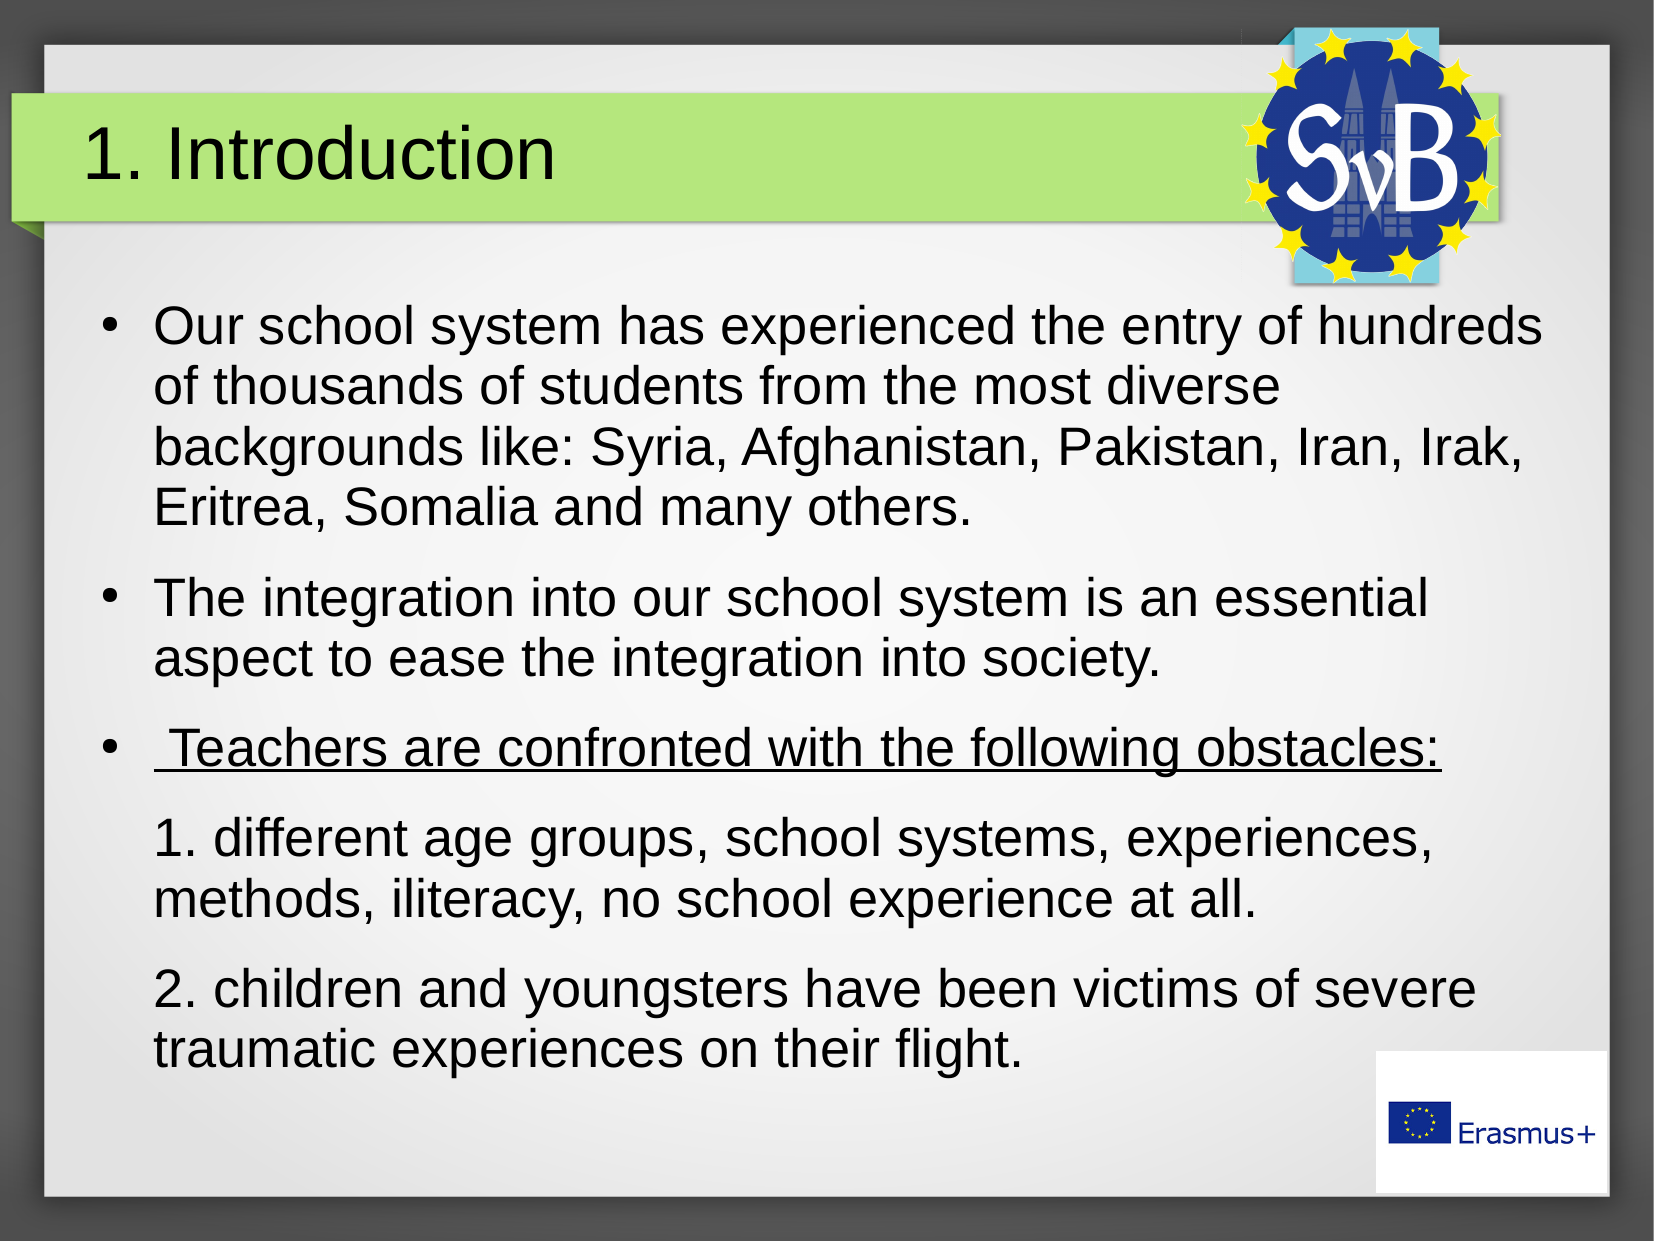

# 1. Introduction
Our school system has experienced the entry of hundreds of thousands of students from the most diverse backgrounds like: Syria, Afghanistan, Pakistan, Iran, Irak, Eritrea, Somalia and many others.
The integration into our school system is an essential aspect to ease the integration into society.
 Teachers are confronted with the following obstacles:
1. different age groups, school systems, experiences, methods, iliteracy, no school experience at all.
2. children and youngsters have been victims of severe traumatic experiences on their flight.